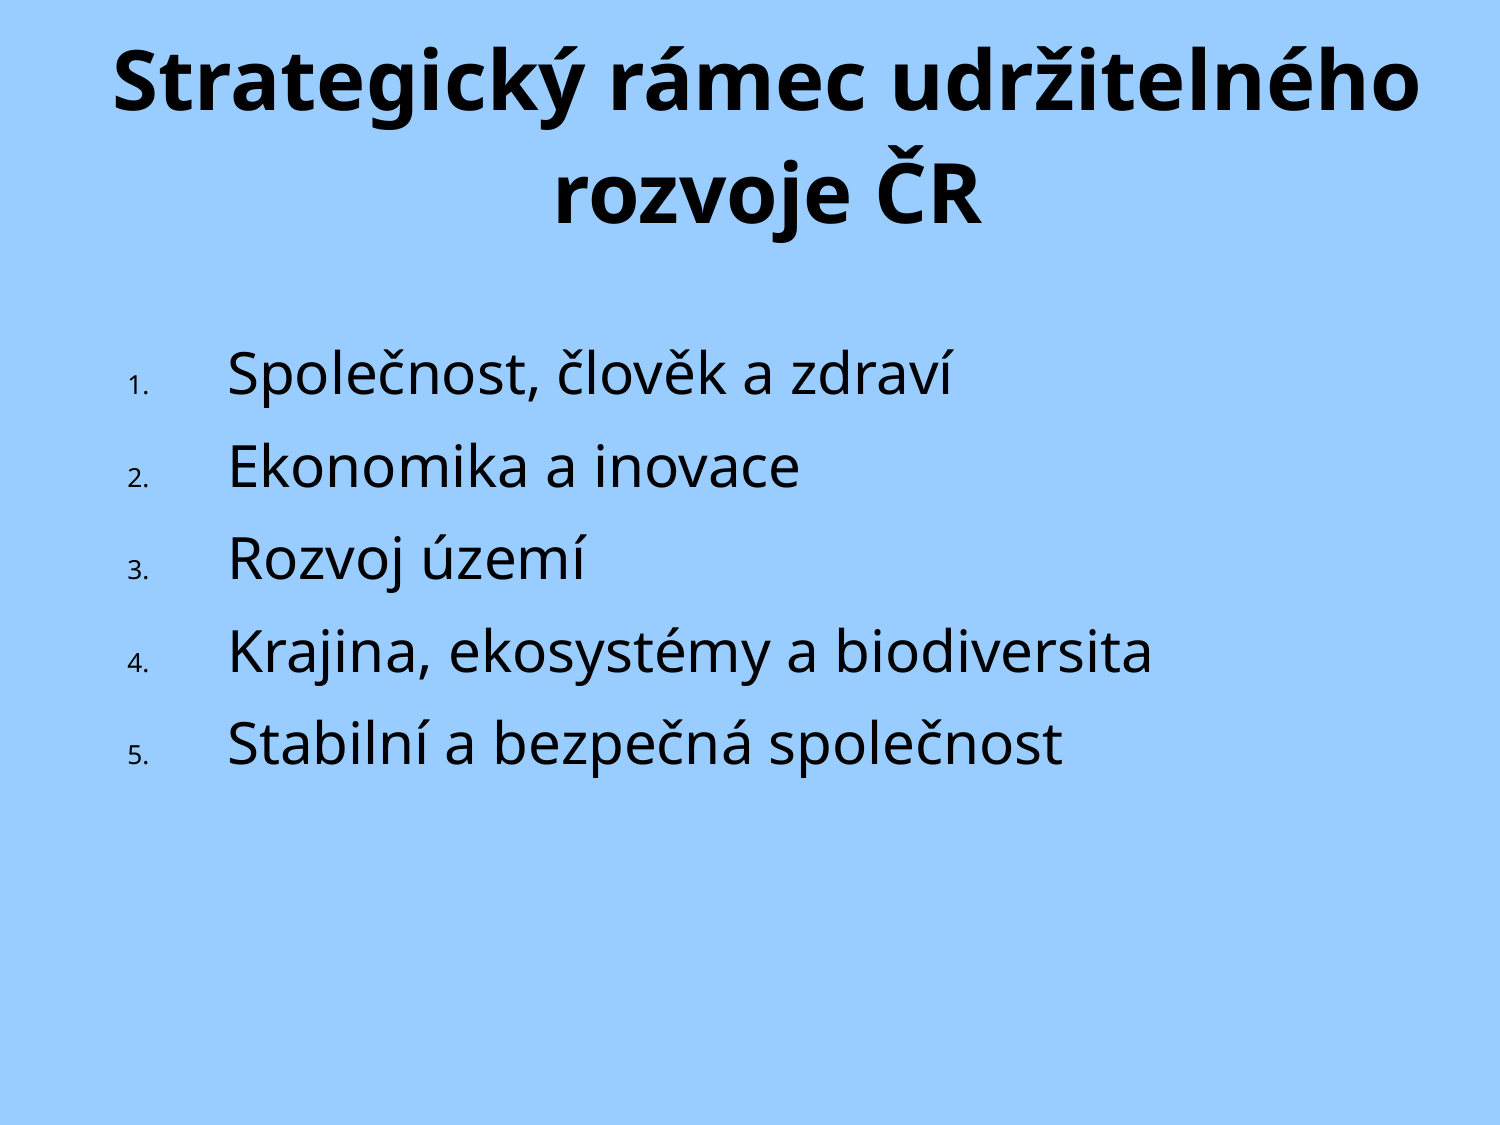

# Strategický rámec udržitelného rozvoje ČR
Společnost, člověk a zdraví
Ekonomika a inovace
Rozvoj území
Krajina, ekosystémy a biodiversita
Stabilní a bezpečná společnost